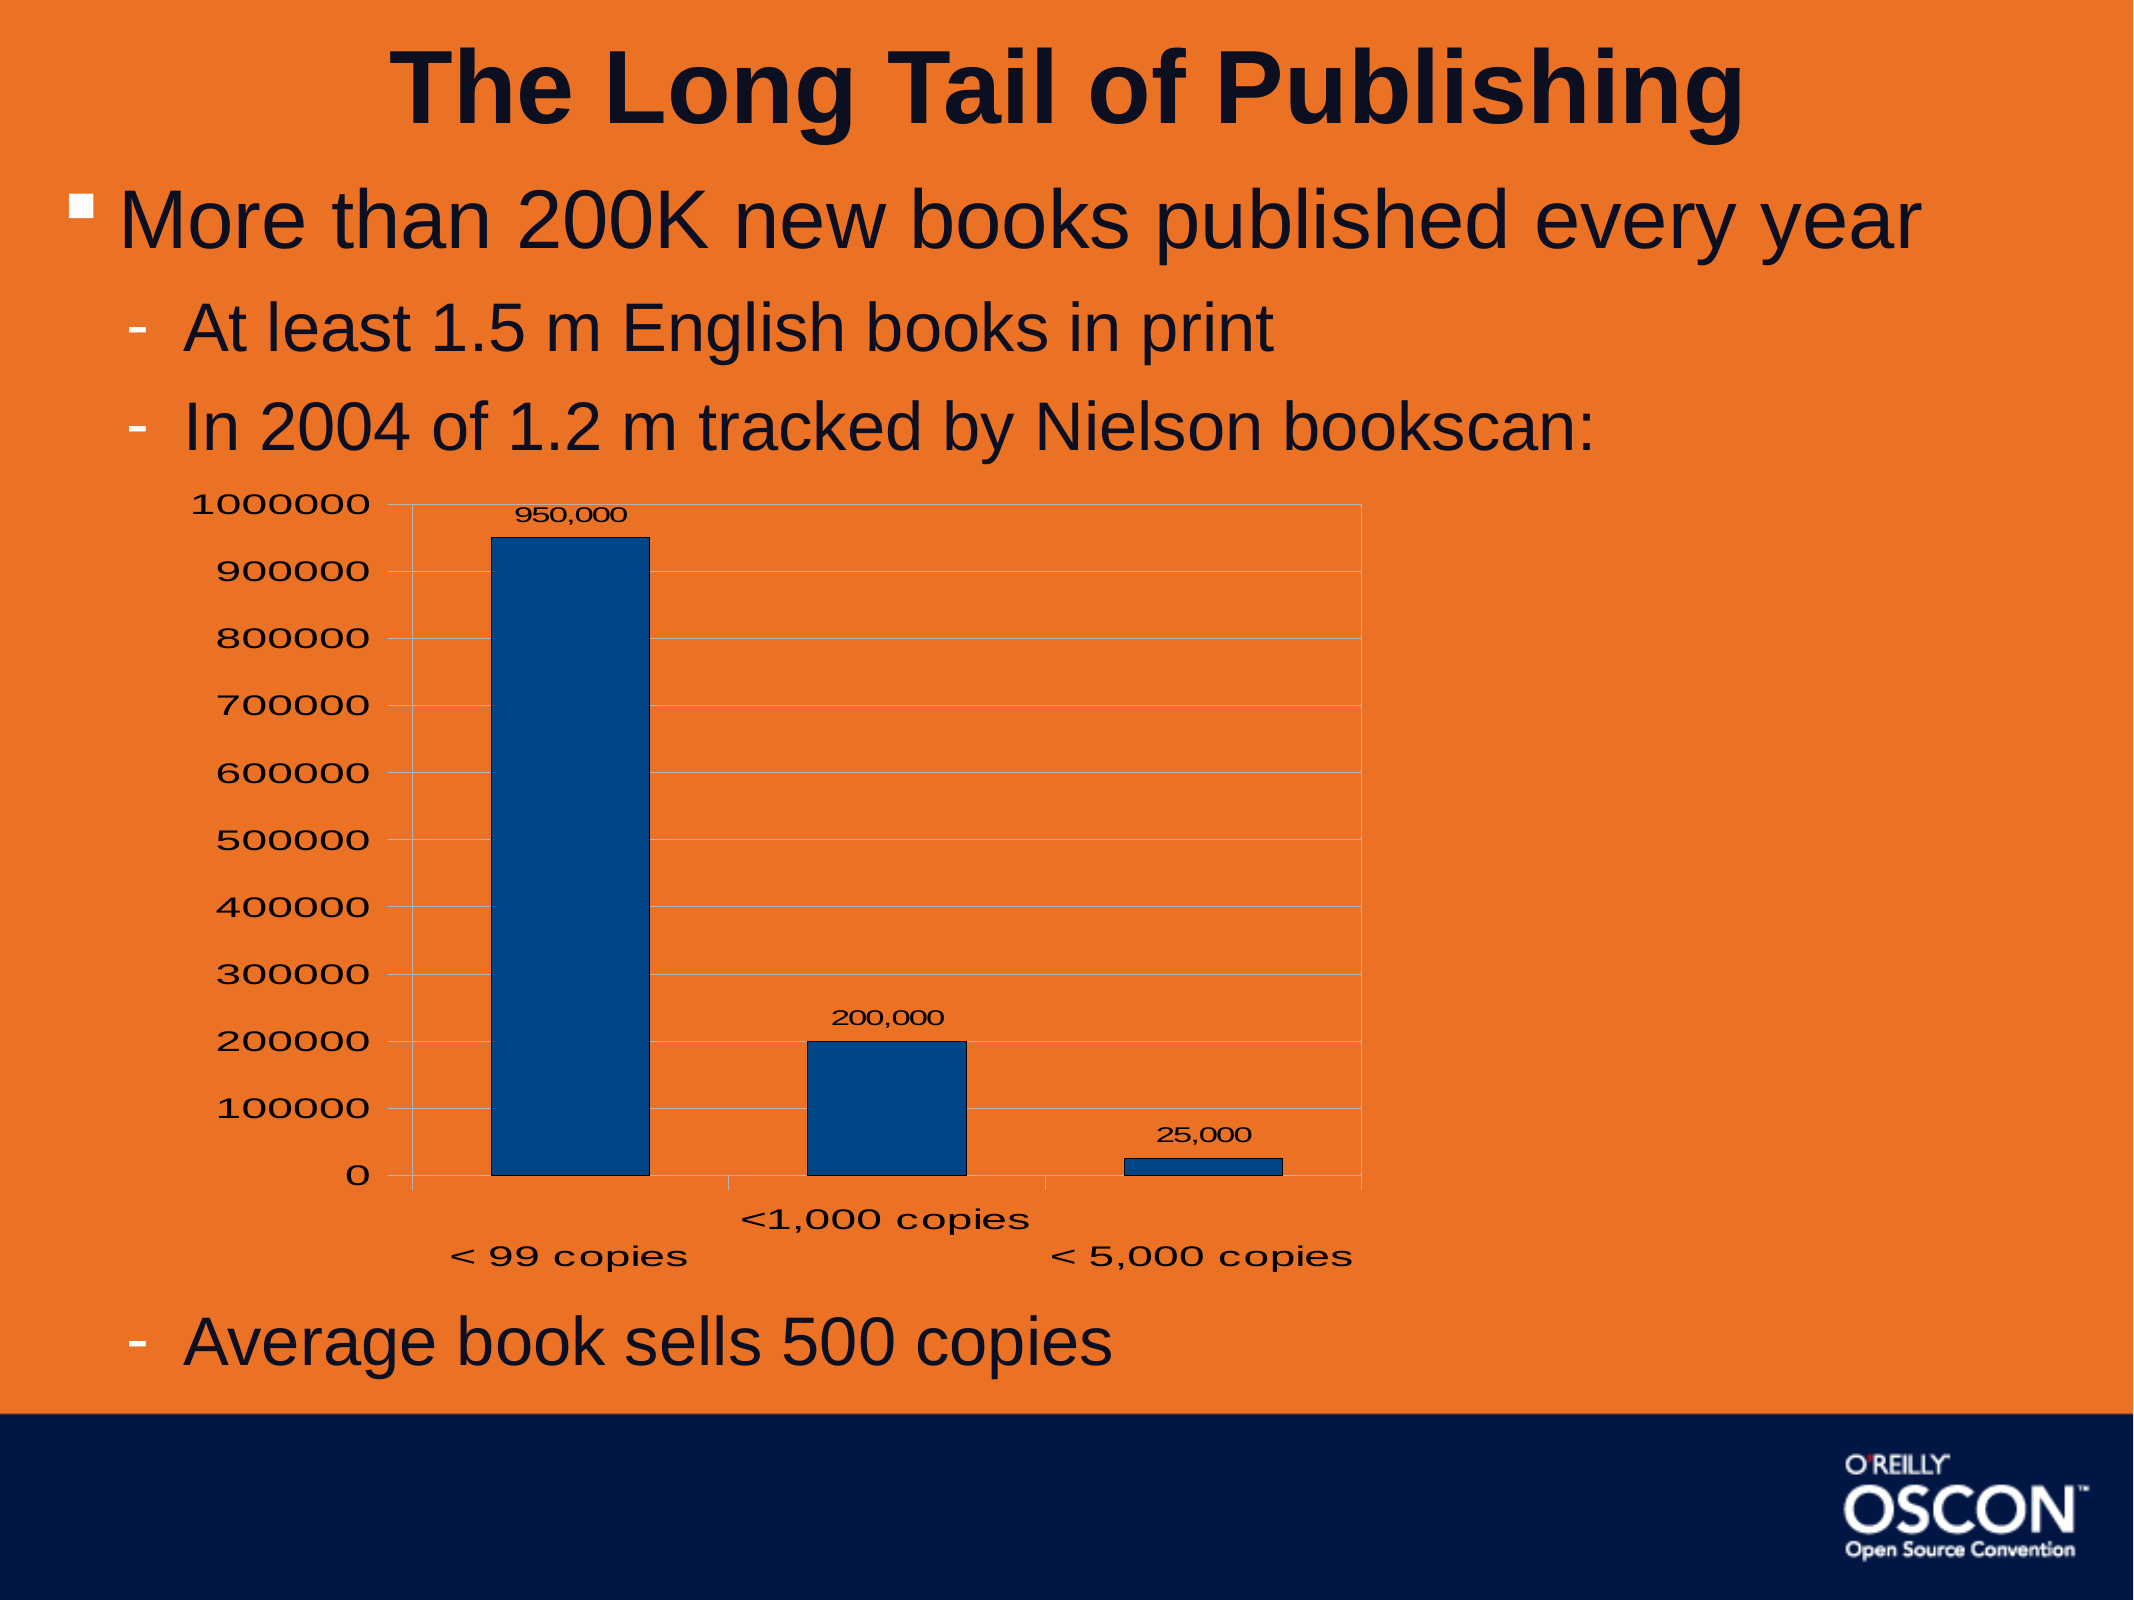

# The Long Tail of Publishing
More than 200K new books published every year
At least 1.5 m English books in print
In 2004 of 1.2 m tracked by Nielson bookscan:
Average book sells 500 copies